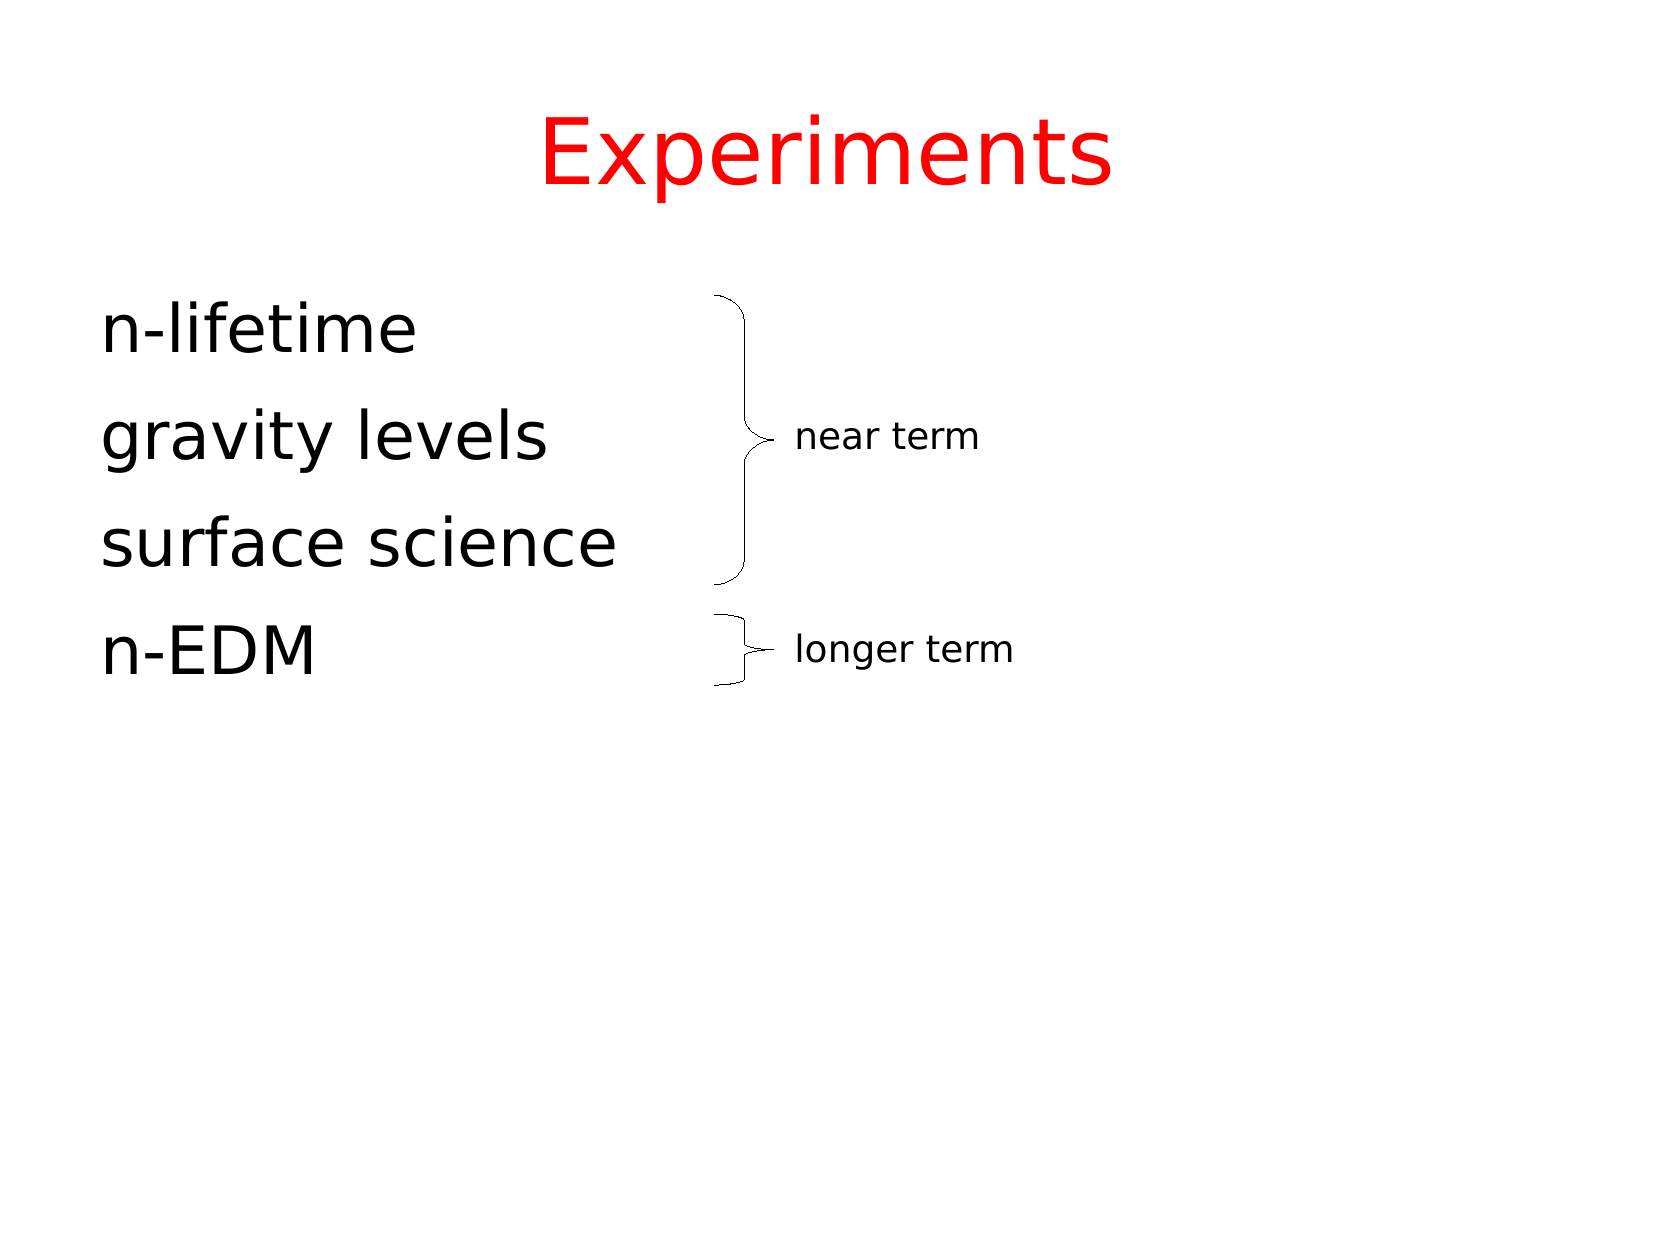

# Experiments
n-lifetime
gravity levels
surface science
n-EDM
near term
longer term